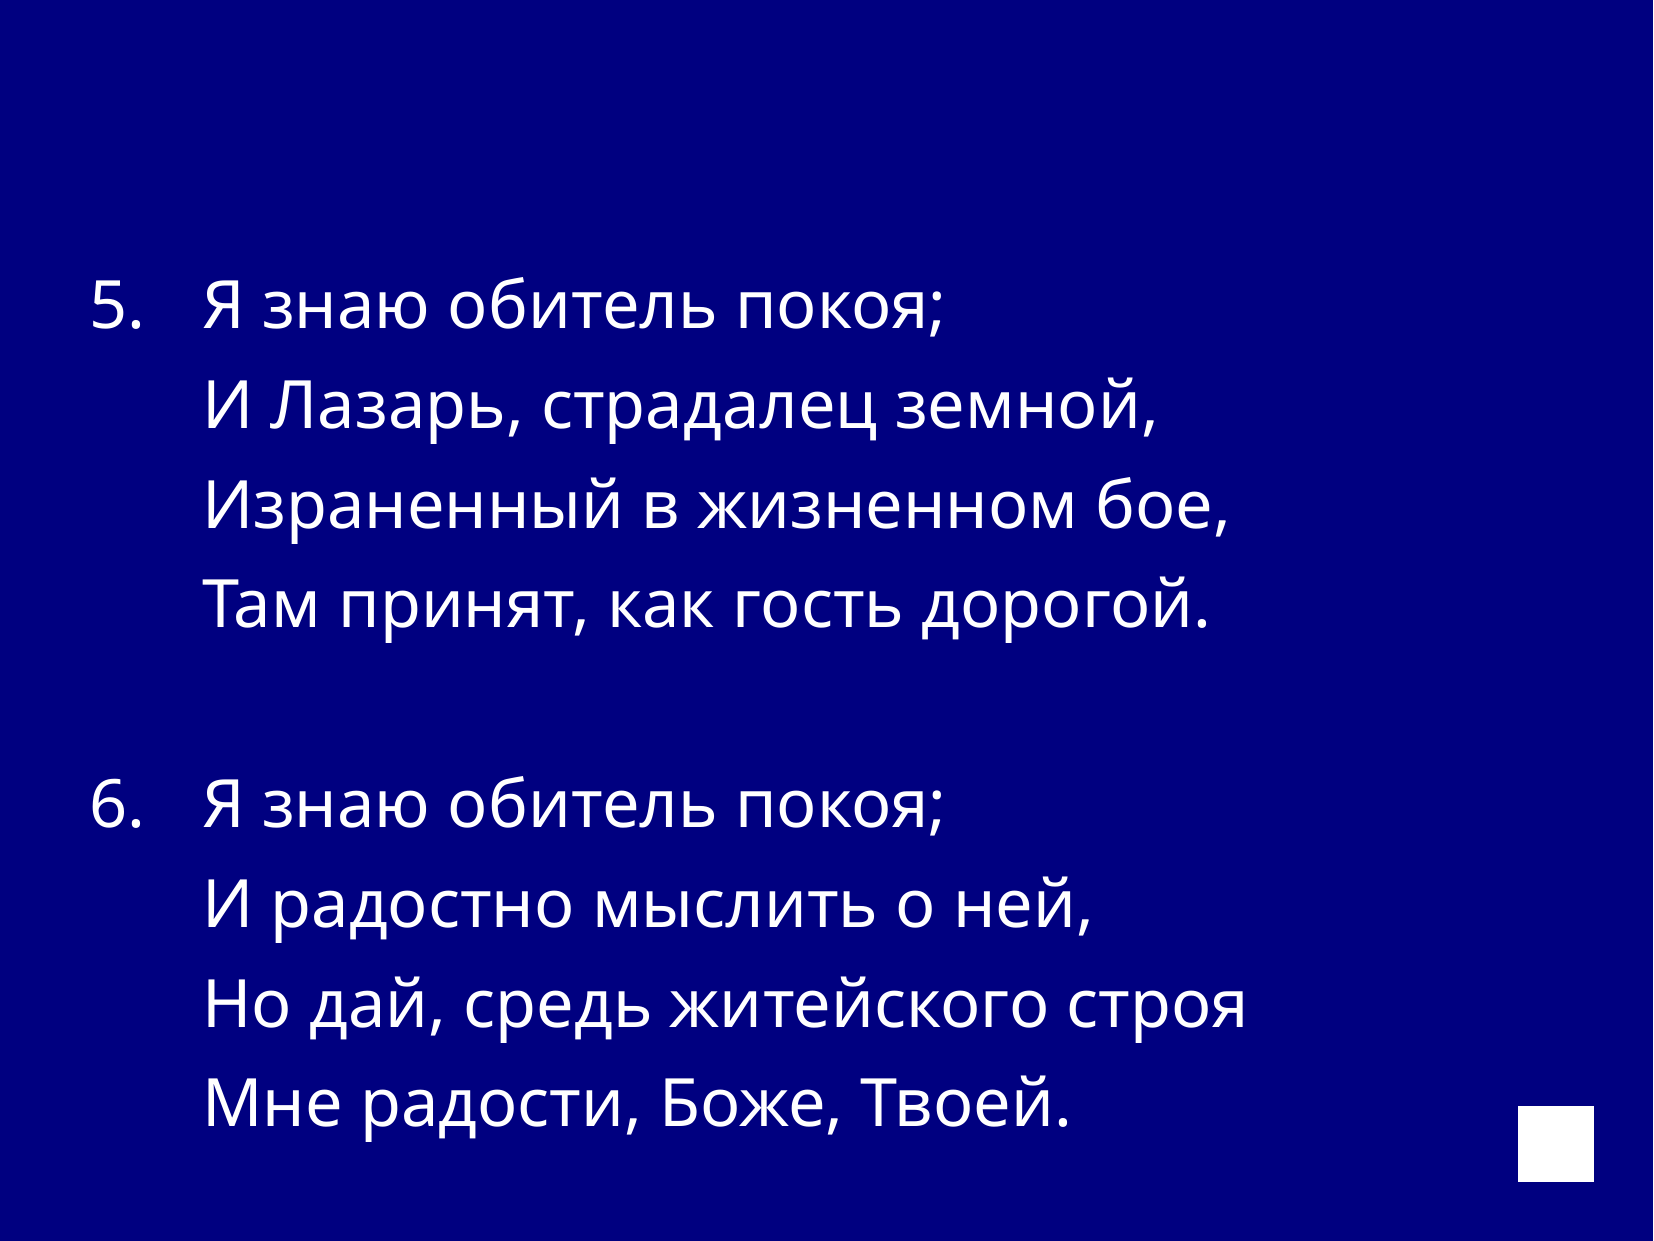

5.	Я знаю обитель покоя;
	И Лазарь, страдалец земной,
	Израненный в жизненном бое,
	Там принят, как гость дорогой.
6.	Я знаю обитель покоя;
	И радостно мыслить о ней,
	Но дай, средь житейского строя
	Мне радости, Боже, Твоей.